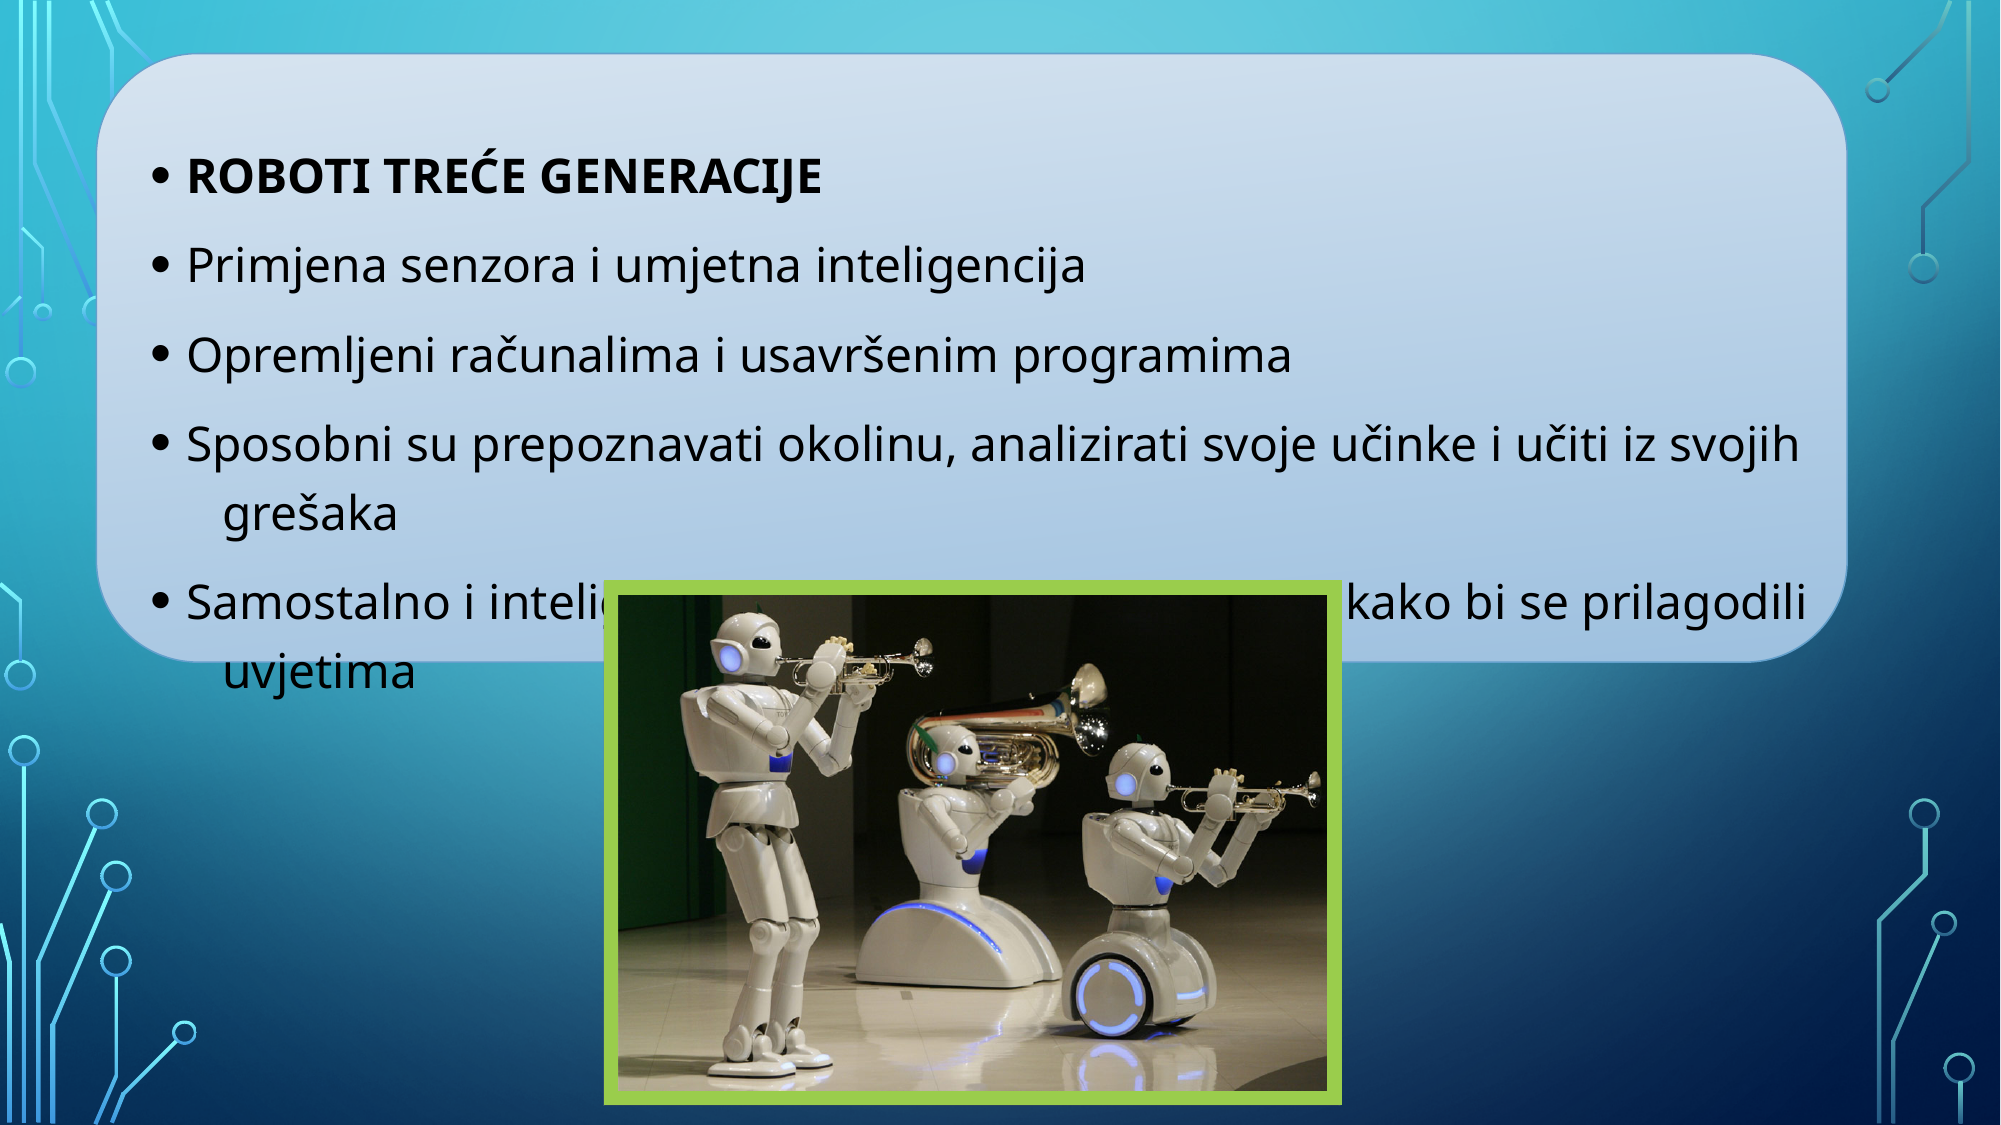

# ROBOTI TREĆE GENERACIJE
Primjena senzora i umjetna inteligencija
Opremljeni računalima i usavršenim programima
Sposobni su prepoznavati okolinu, analizirati svoje učinke i učiti iz svojih grešaka
Samostalno i inteligentno mijenjaju svoj način rada kako bi se prilagodili uvjetima